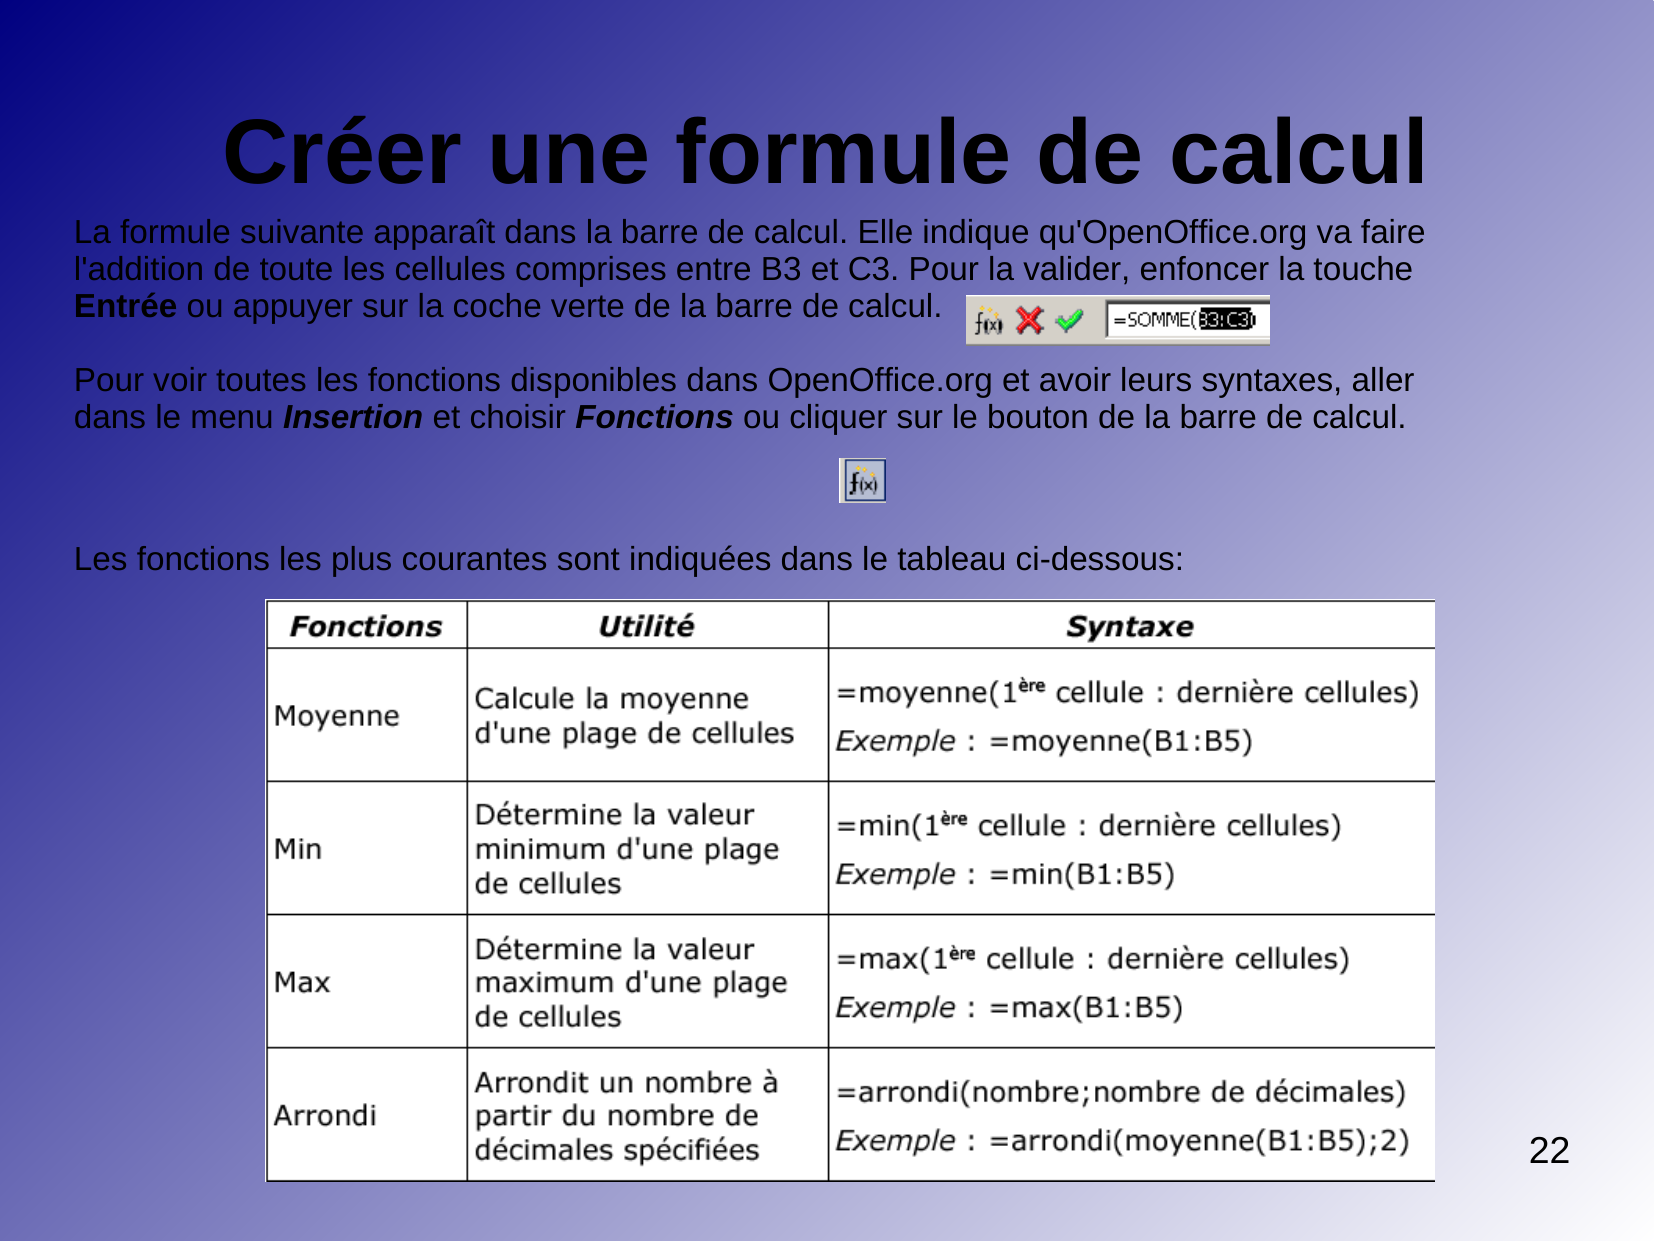

# Créer une formule de calcul
La formule suivante apparaît dans la barre de calcul. Elle indique qu'OpenOffice.org va faire l'addition de toute les cellules comprises entre B3 et C3. Pour la valider, enfoncer la touche Entrée ou appuyer sur la coche verte de la barre de calcul.
Pour voir toutes les fonctions disponibles dans OpenOffice.org et avoir leurs syntaxes, aller dans le menu Insertion et choisir Fonctions ou cliquer sur le bouton de la barre de calcul.
Les fonctions les plus courantes sont indiquées dans le tableau ci-dessous:
22